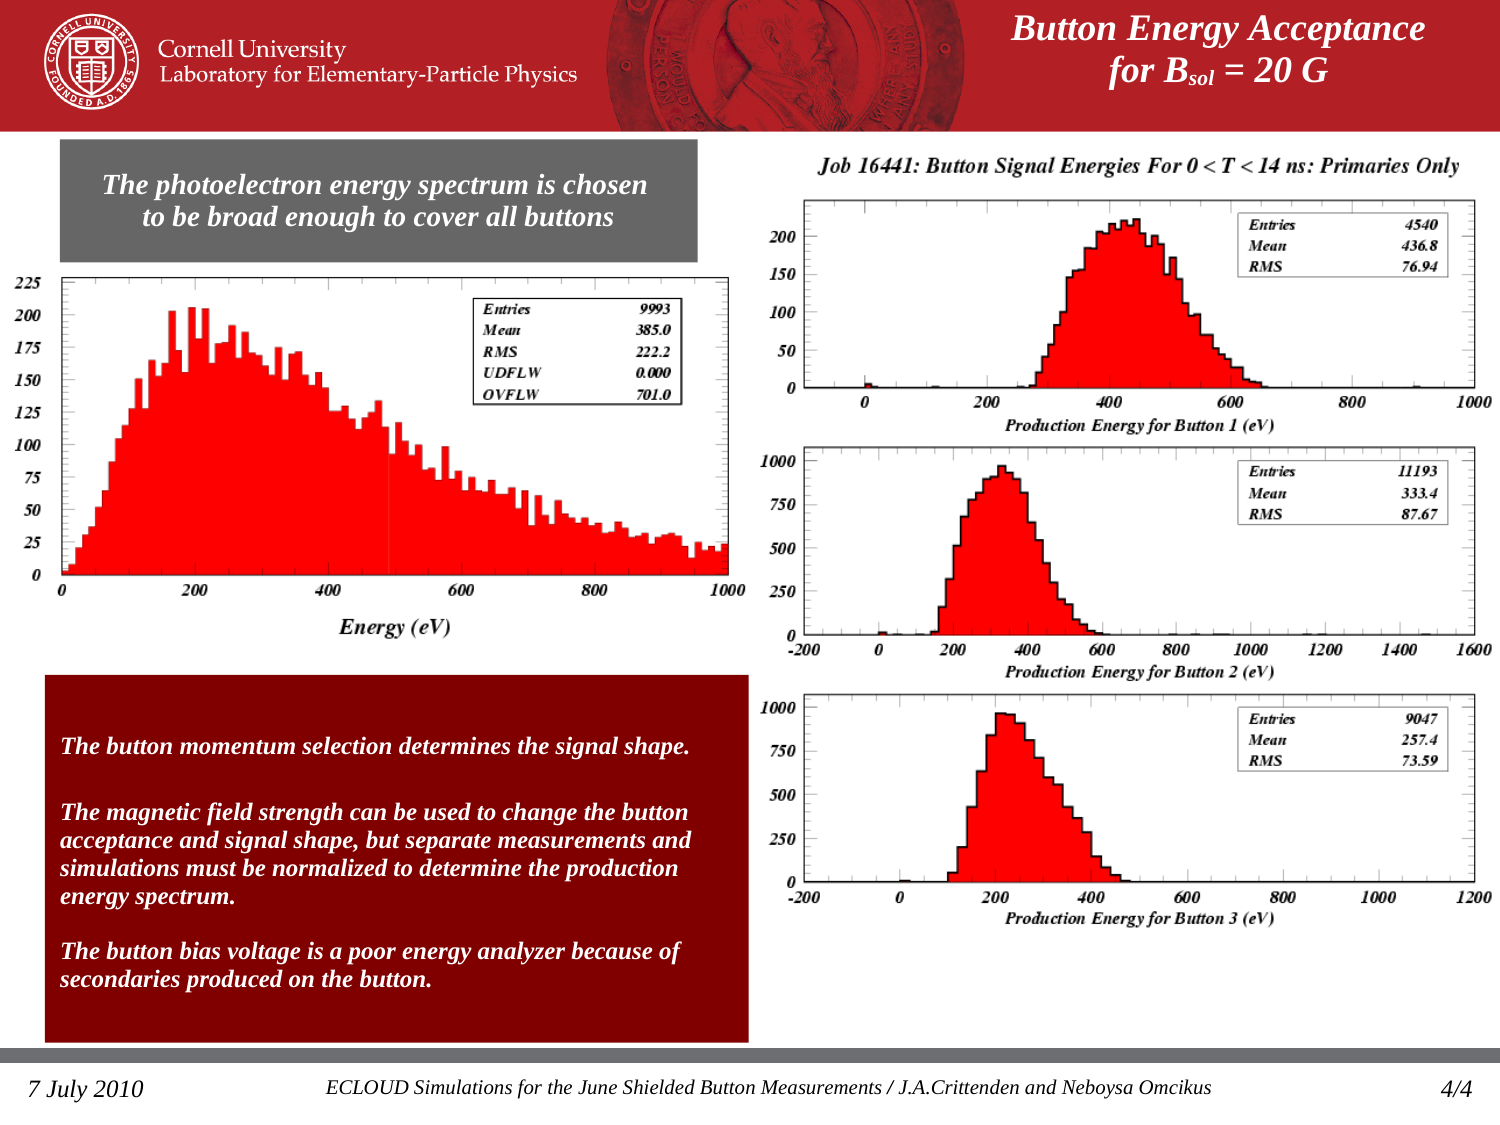

Button Energy Acceptance
for Bsol = 20 G
The photoelectron energy spectrum is chosen
to be broad enough to cover all buttons
The button momentum selection determines the signal shape.
The magnetic field strength can be used to change the button acceptance and signal shape, but separate measurements and simulations must be normalized to determine the production energy spectrum.
The button bias voltage is a poor energy analyzer because of secondaries produced on the button.